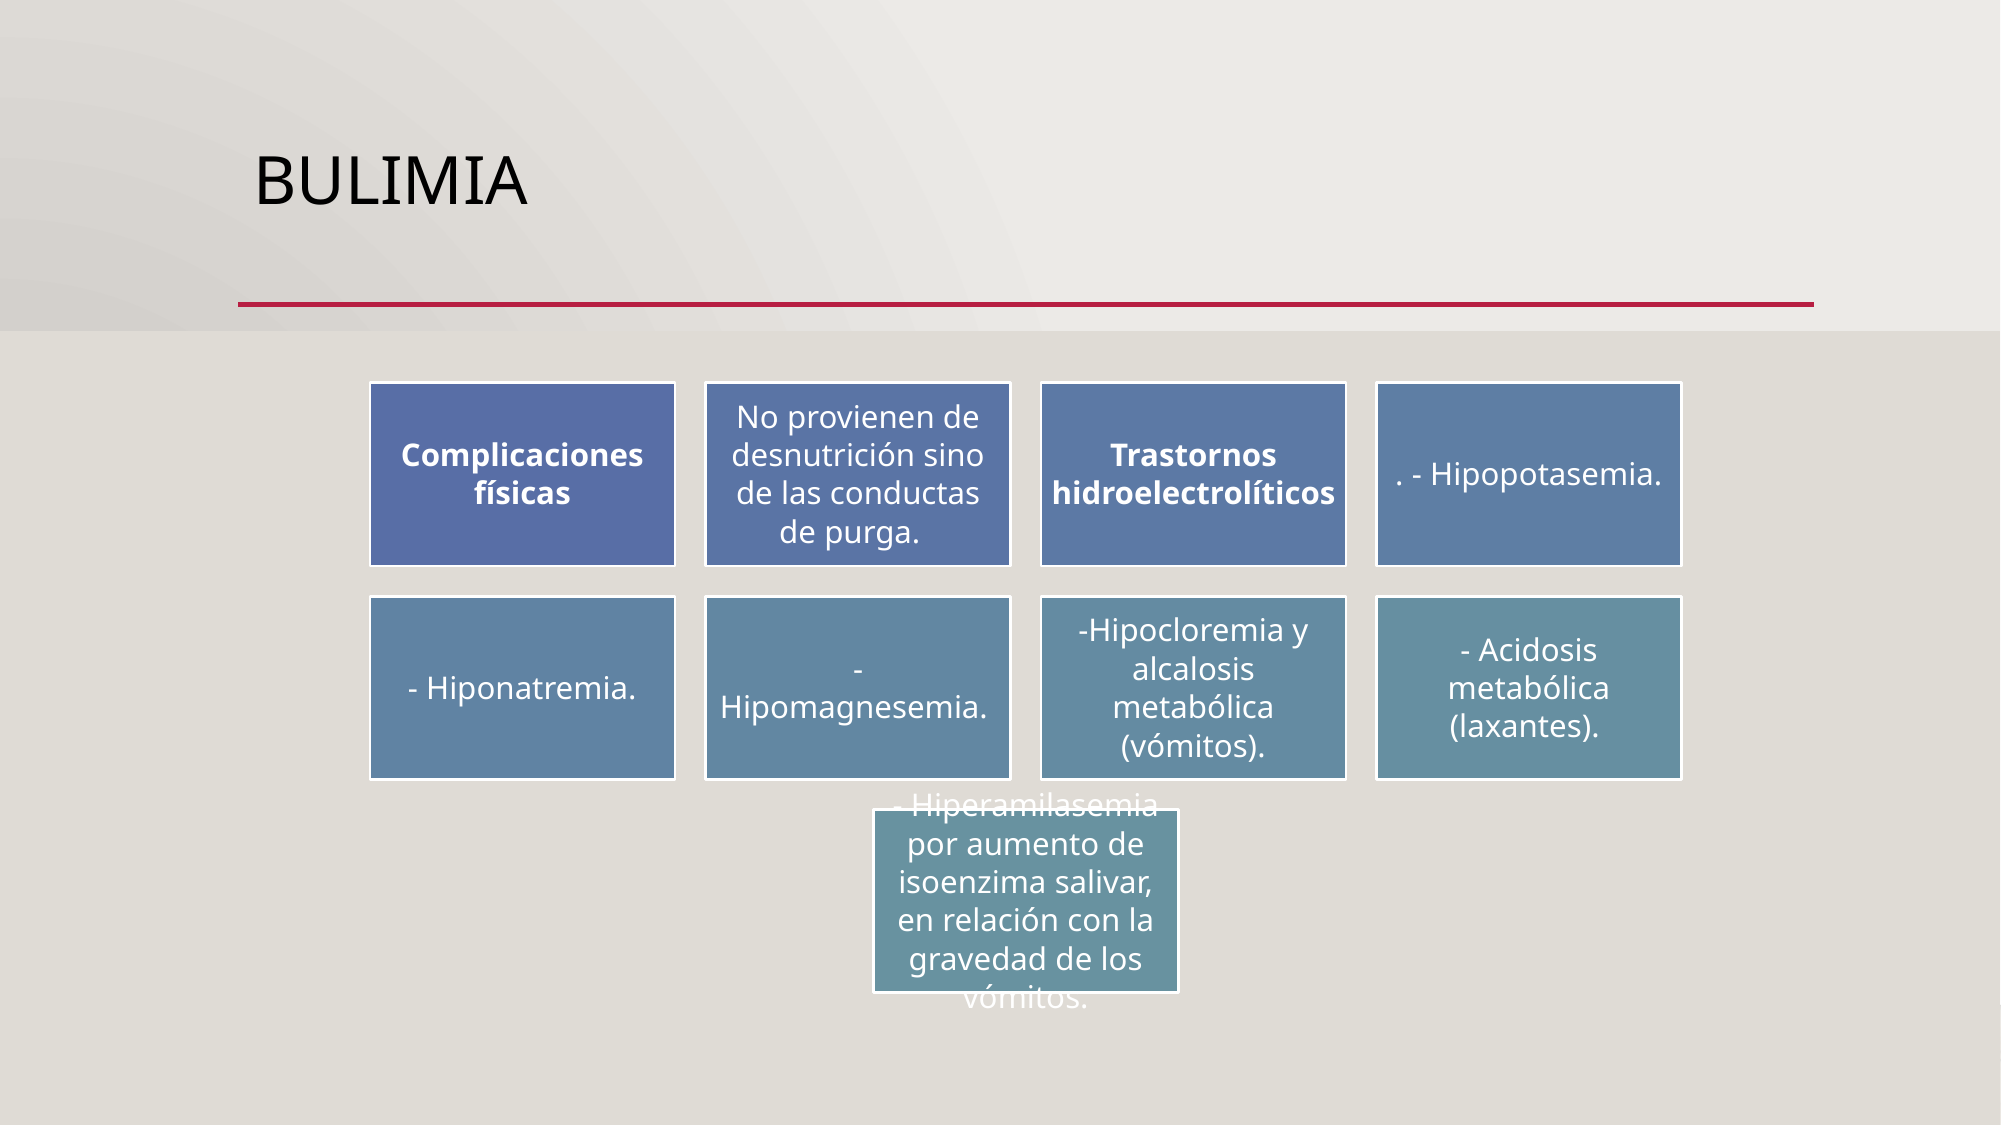

# BULIMIA
Complicaciones físicas
No provienen de desnutrición sino de las conductas de purga.
Trastornos hidroelectrolíticos
. - Hipopotasemia.
- Hiponatremia.
- Hipomagnesemia.
-Hipocloremia y alcalosis metabólica (vómitos).
- Acidosis metabólica (laxantes).
- Hiperamilasemia por aumento de isoenzima salivar, en relación con la gravedad de los vómitos.